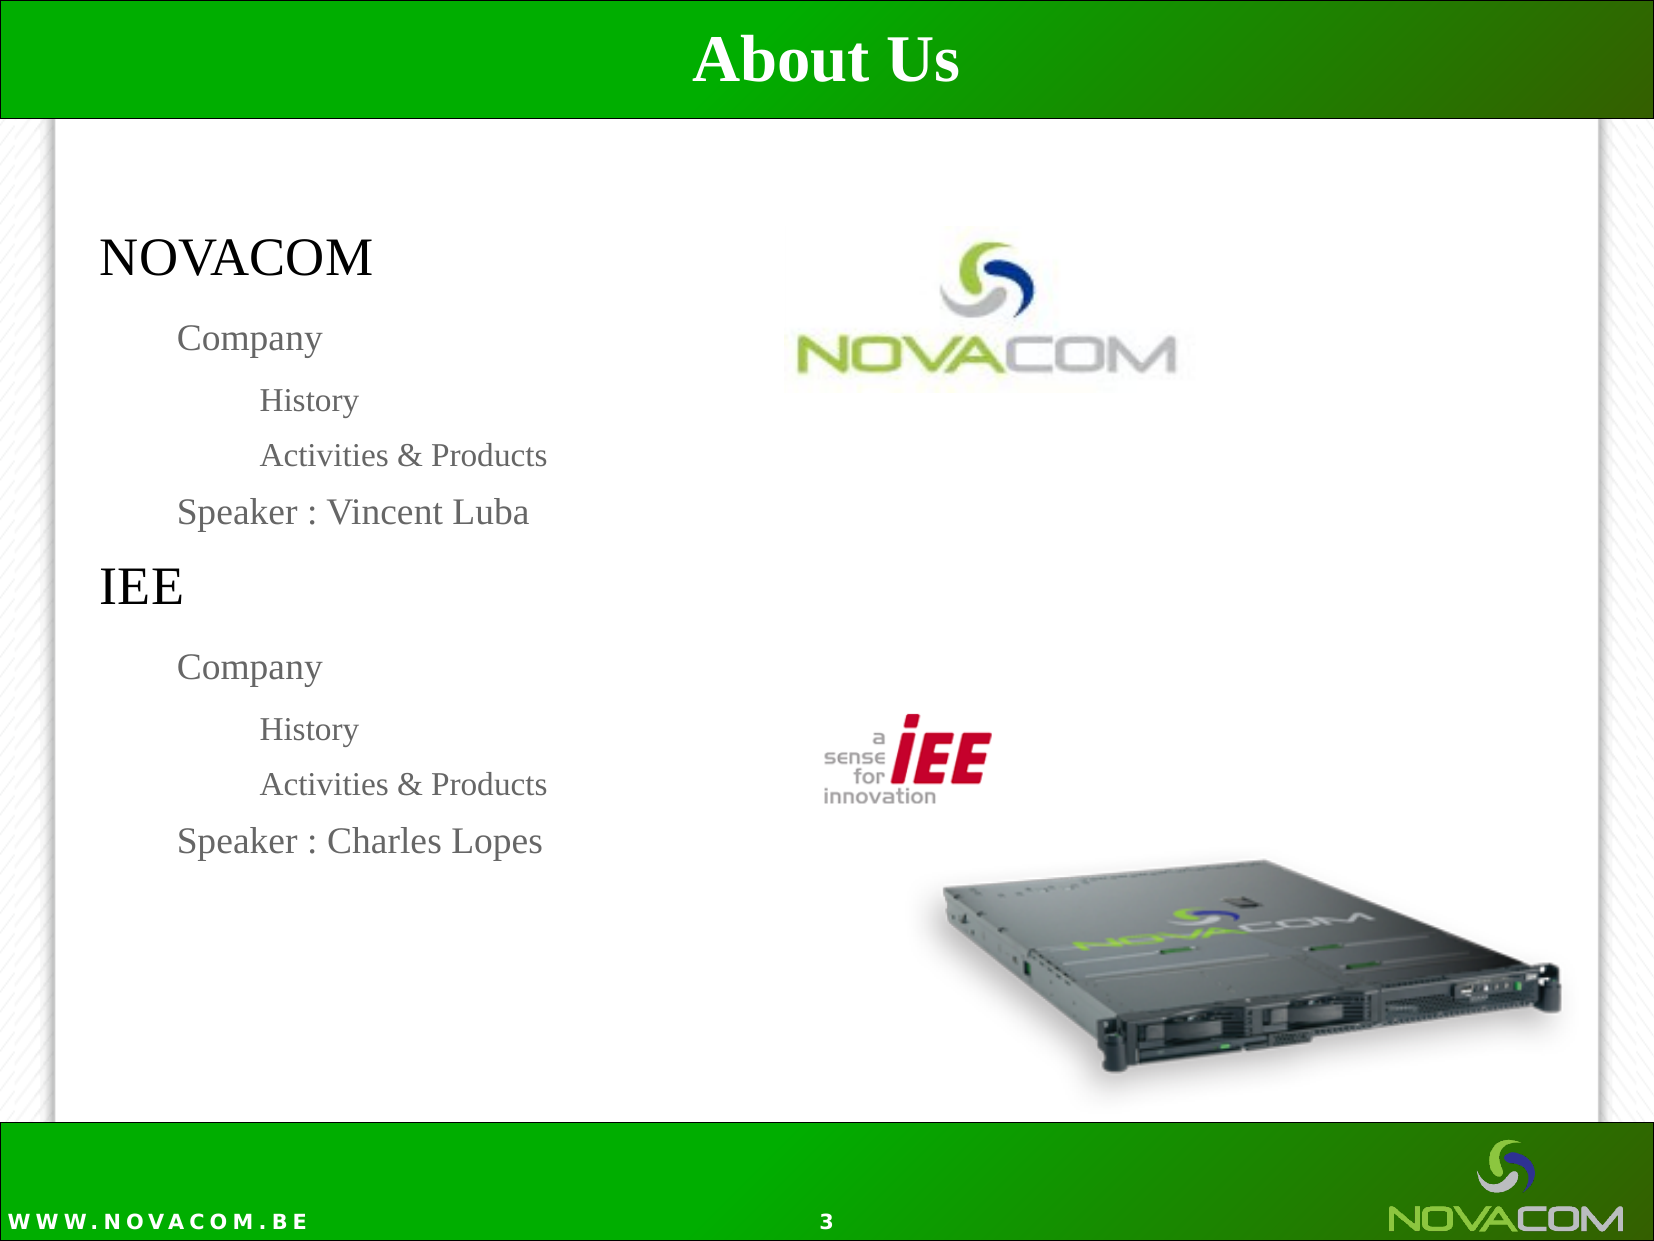

# About Us
NOVACOM
Company
History
Activities & Products
Speaker : Vincent Luba
IEE
Company
History
Activities & Products
Speaker : Charles Lopes